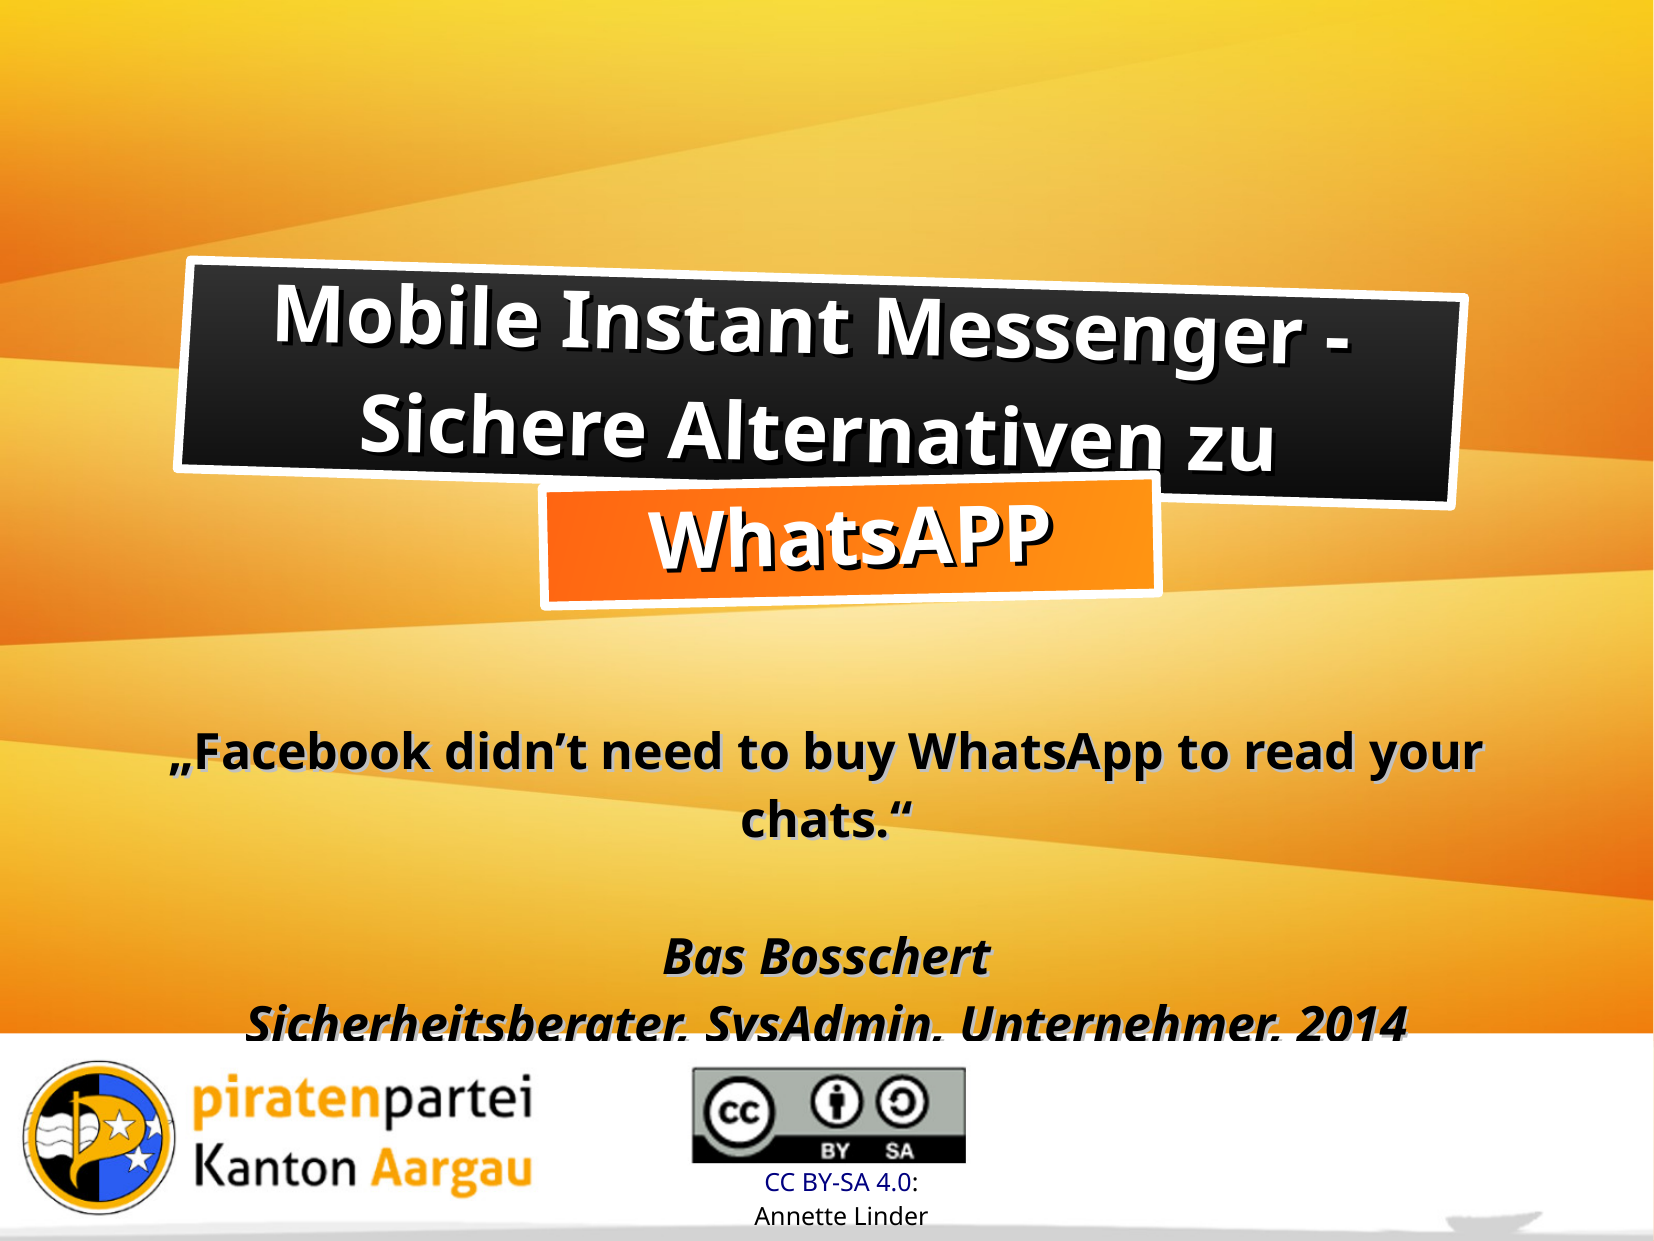

# Mobile Instant Messenger - Sichere Alternativen zu
WhatsAPP
„Facebook didn’t need to buy WhatsApp to read your chats.“
Bas Bosschert
Sicherheitsberater, SysAdmin, Unternehmer, 2014
CC BY-SA 4.0:
Annette Linder